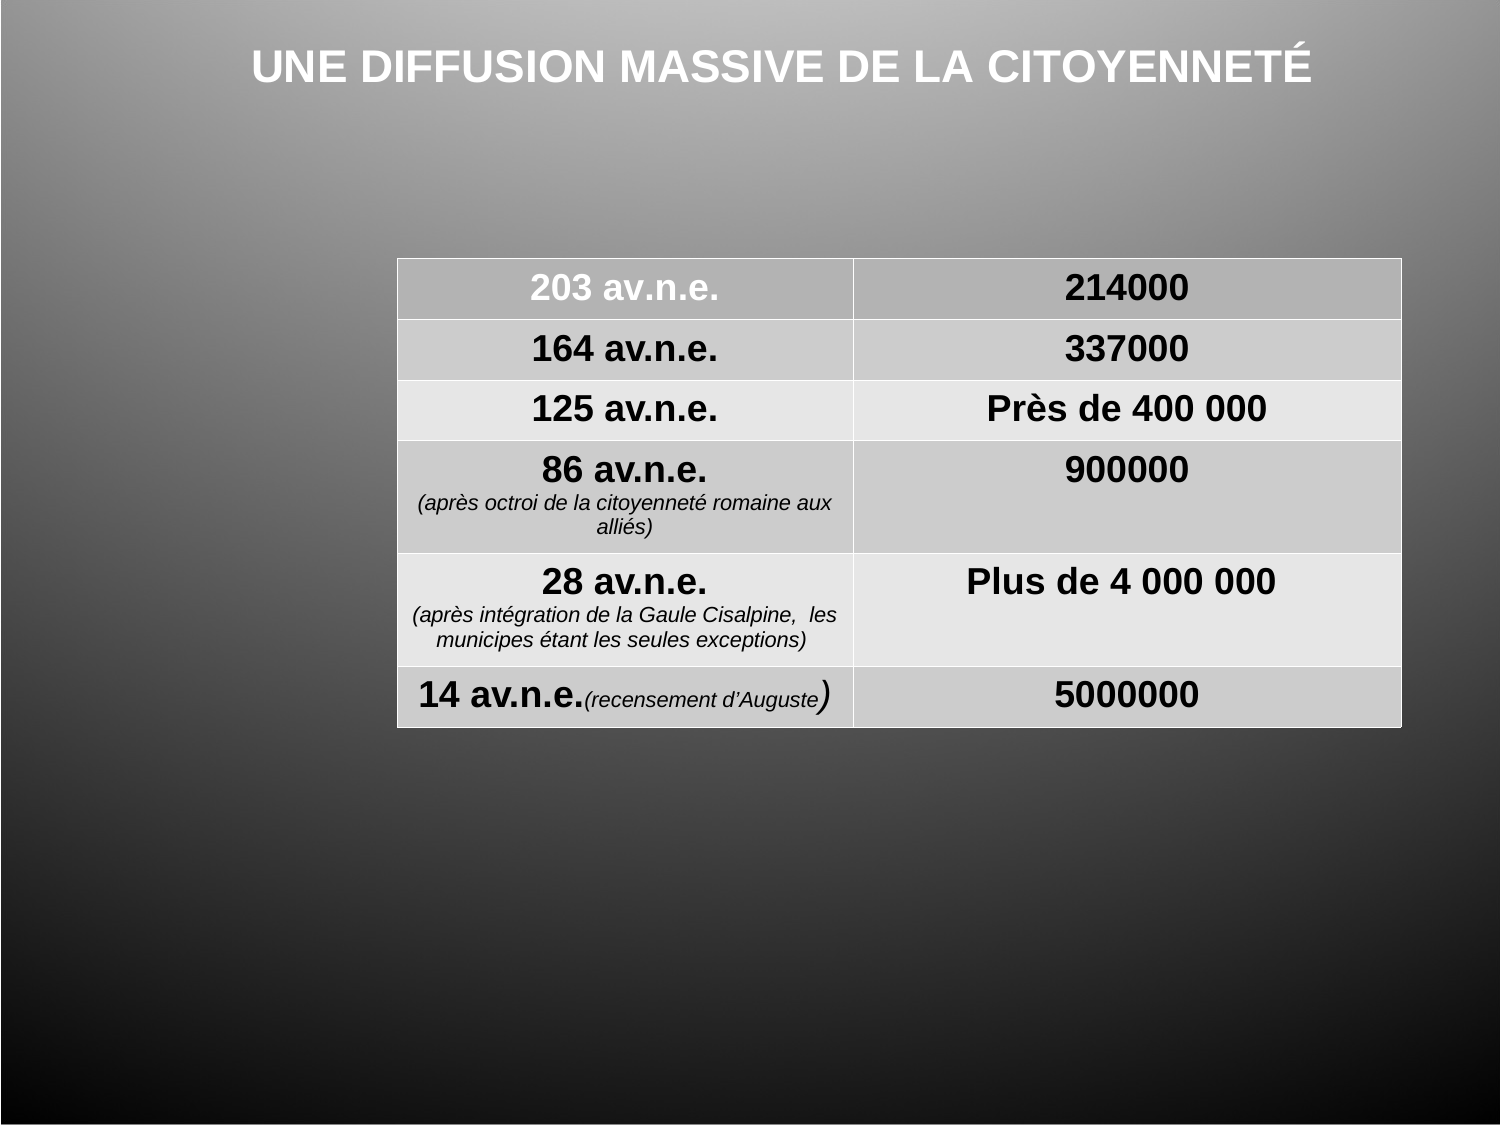

UNE DIFFUSION MASSIVE DE LA CITOYENNETÉ
| 203 av.n.e. | 214000 |
| --- | --- |
| 164 av.n.e. | 337000 |
| 125 av.n.e. | Près de 400 000 |
| 86 av.n.e. (après octroi de la citoyenneté romaine aux alliés) | 900000 |
| 28 av.n.e. (après intégration de la Gaule Cisalpine, les municipes étant les seules exceptions) | Plus de 4 000 000 |
| 14 av.n.e.(recensement d’Auguste) | 5000000 |